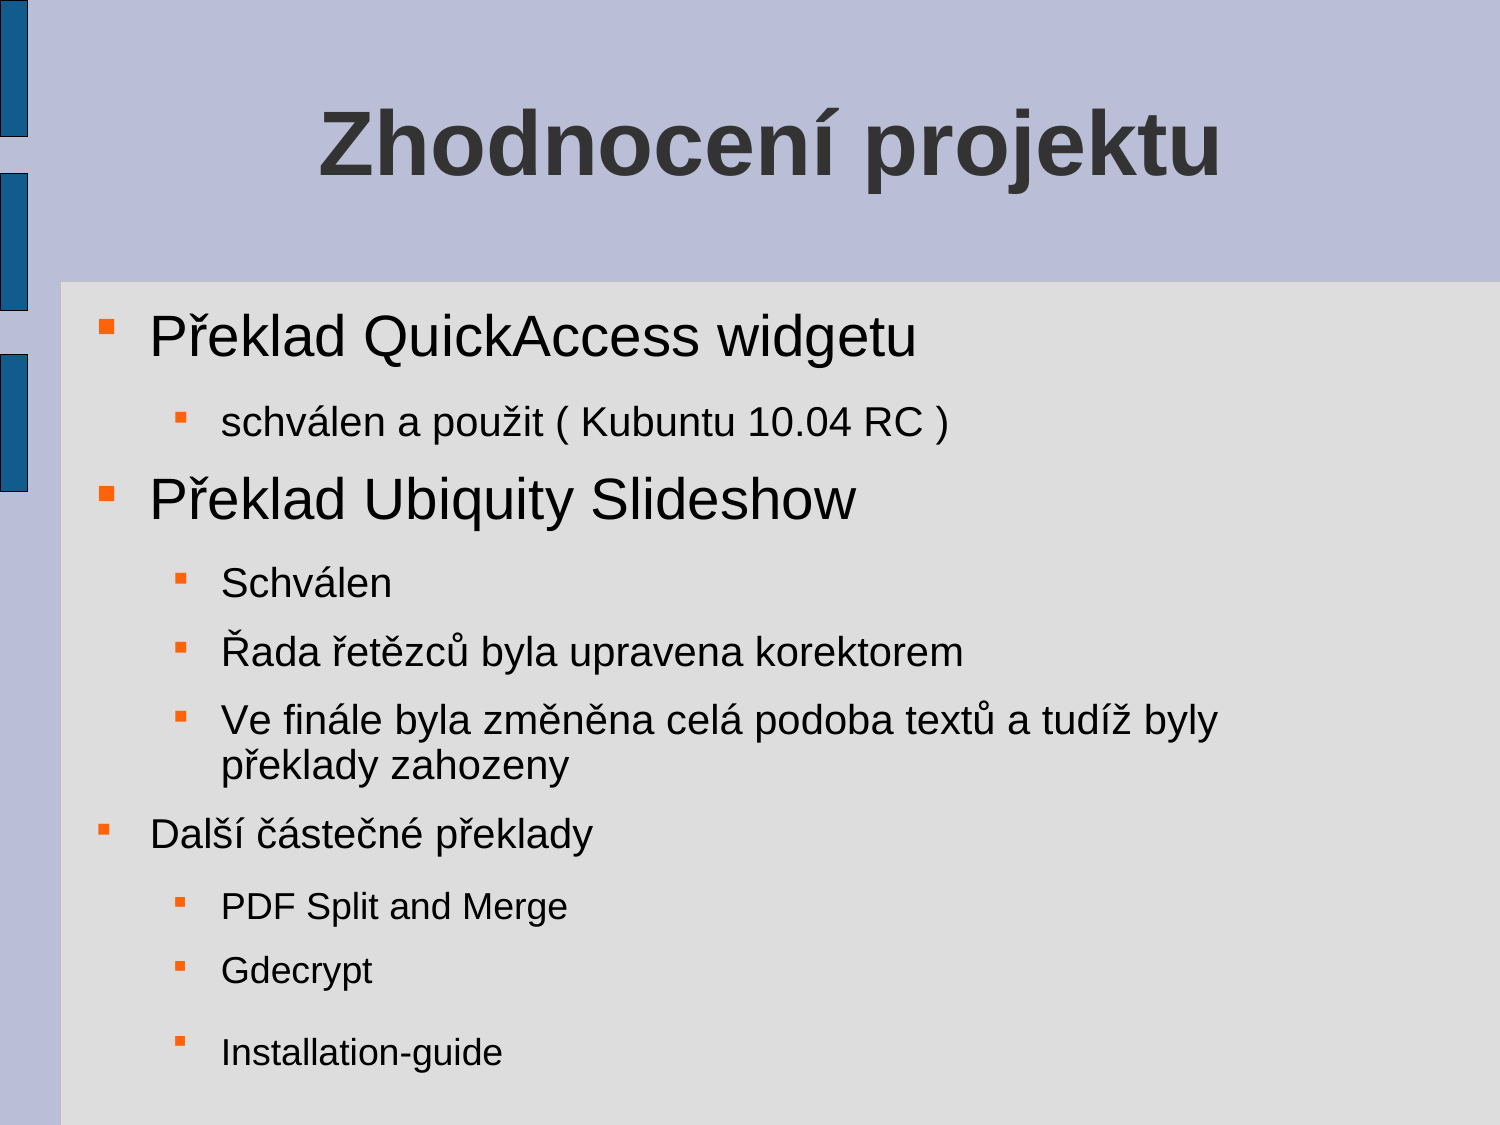

# Zhodnocení projektu
Překlad QuickAccess widgetu
schválen a použit ( Kubuntu 10.04 RC )
Překlad Ubiquity Slideshow
Schválen
Řada řetězců byla upravena korektorem
Ve finále byla změněna celá podoba textů a tudíž byly překlady zahozeny
Další částečné překlady
PDF Split and Merge
Gdecrypt
Installation-guide